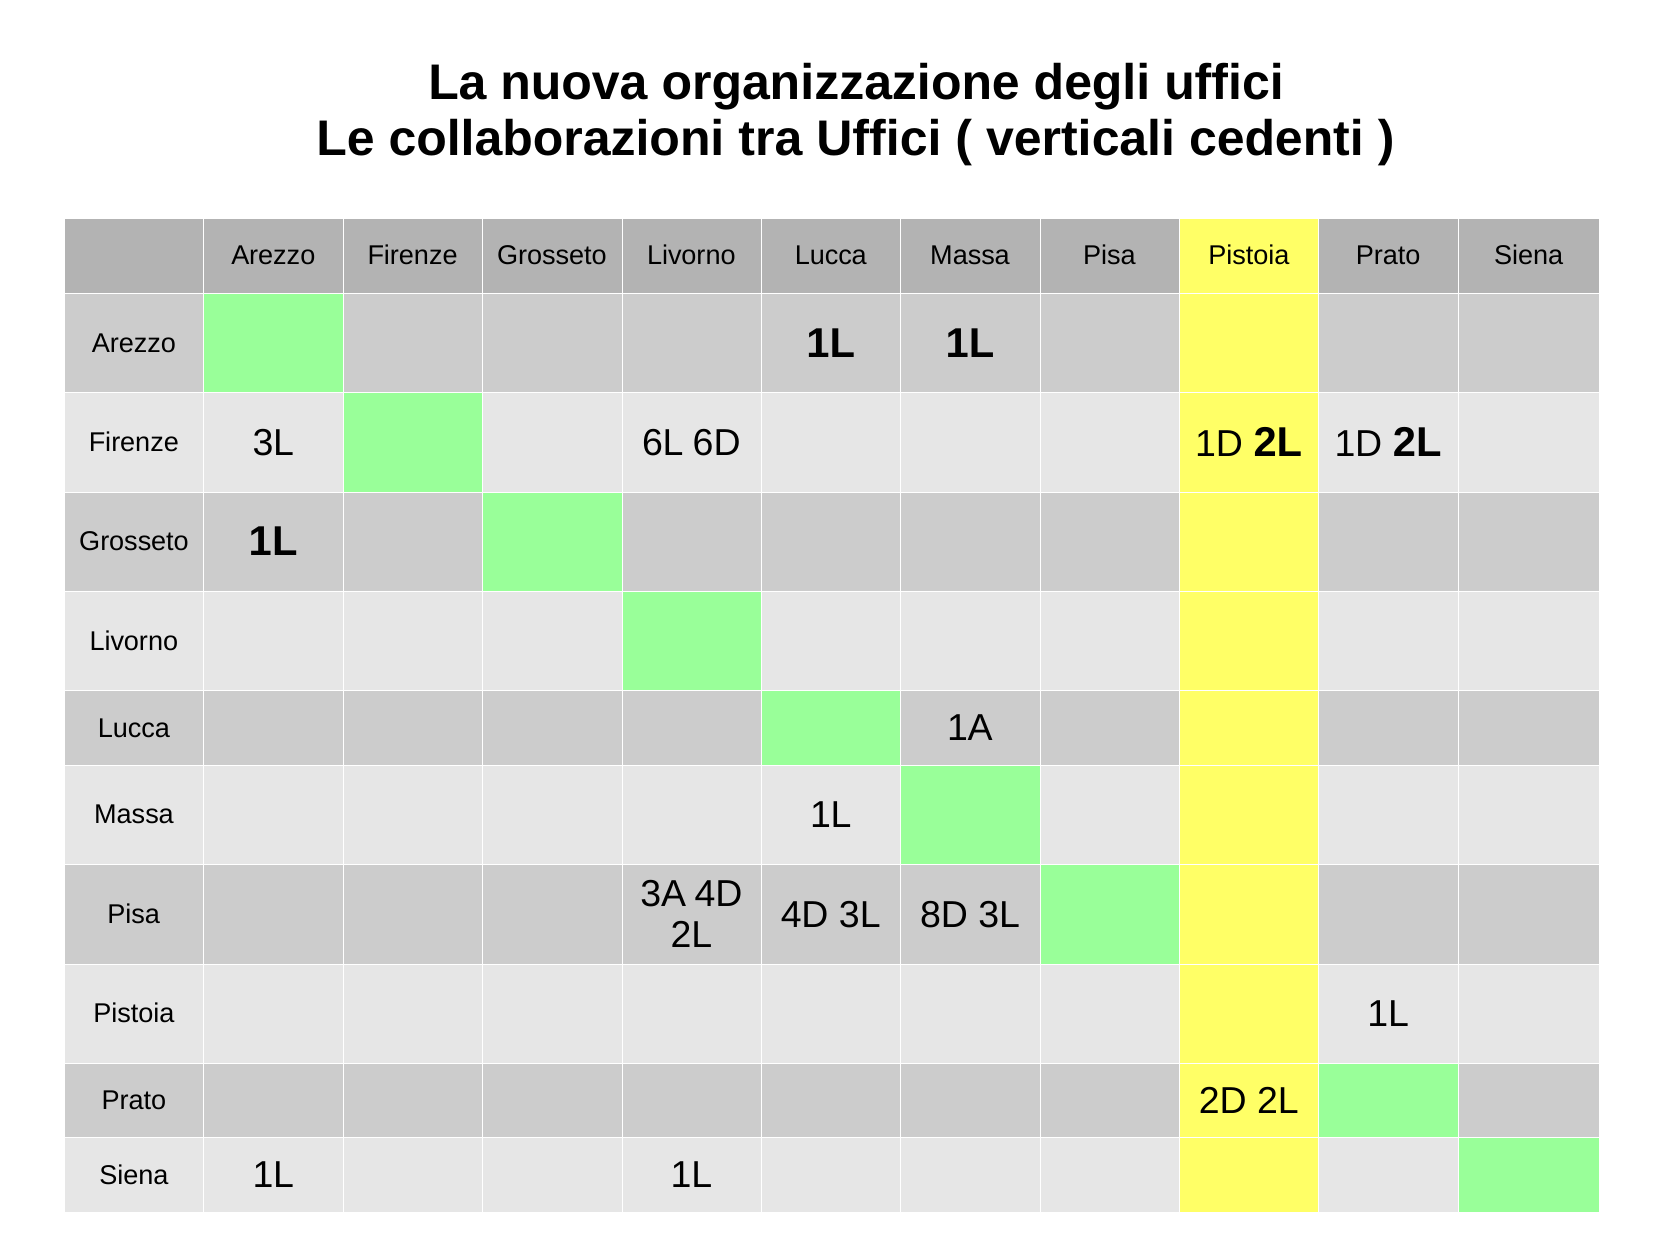

La nuova organizzazione degli uffici
Le collaborazioni tra Uffici ( verticali cedenti )
| | Arezzo | Firenze | Grosseto | Livorno | Lucca | Massa | Pisa | Pistoia | Prato | Siena |
| --- | --- | --- | --- | --- | --- | --- | --- | --- | --- | --- |
| Arezzo | | | | | 1L | 1L | | | | |
| Firenze | 3L | | | 6L 6D | | | | 1D 2L | 1D 2L | |
| Grosseto | 1L | | | | | | | | | |
| Livorno | | | | | | | | | | |
| Lucca | | | | | | 1A | | | | |
| Massa | | | | | 1L | | | | | |
| Pisa | | | | 3A 4D 2L | 4D 3L | 8D 3L | | | | |
| Pistoia | | | | | | | | | 1L | |
| Prato | | | | | | | | 2D 2L | | |
| Siena | 1L | | | 1L | | | | | | |